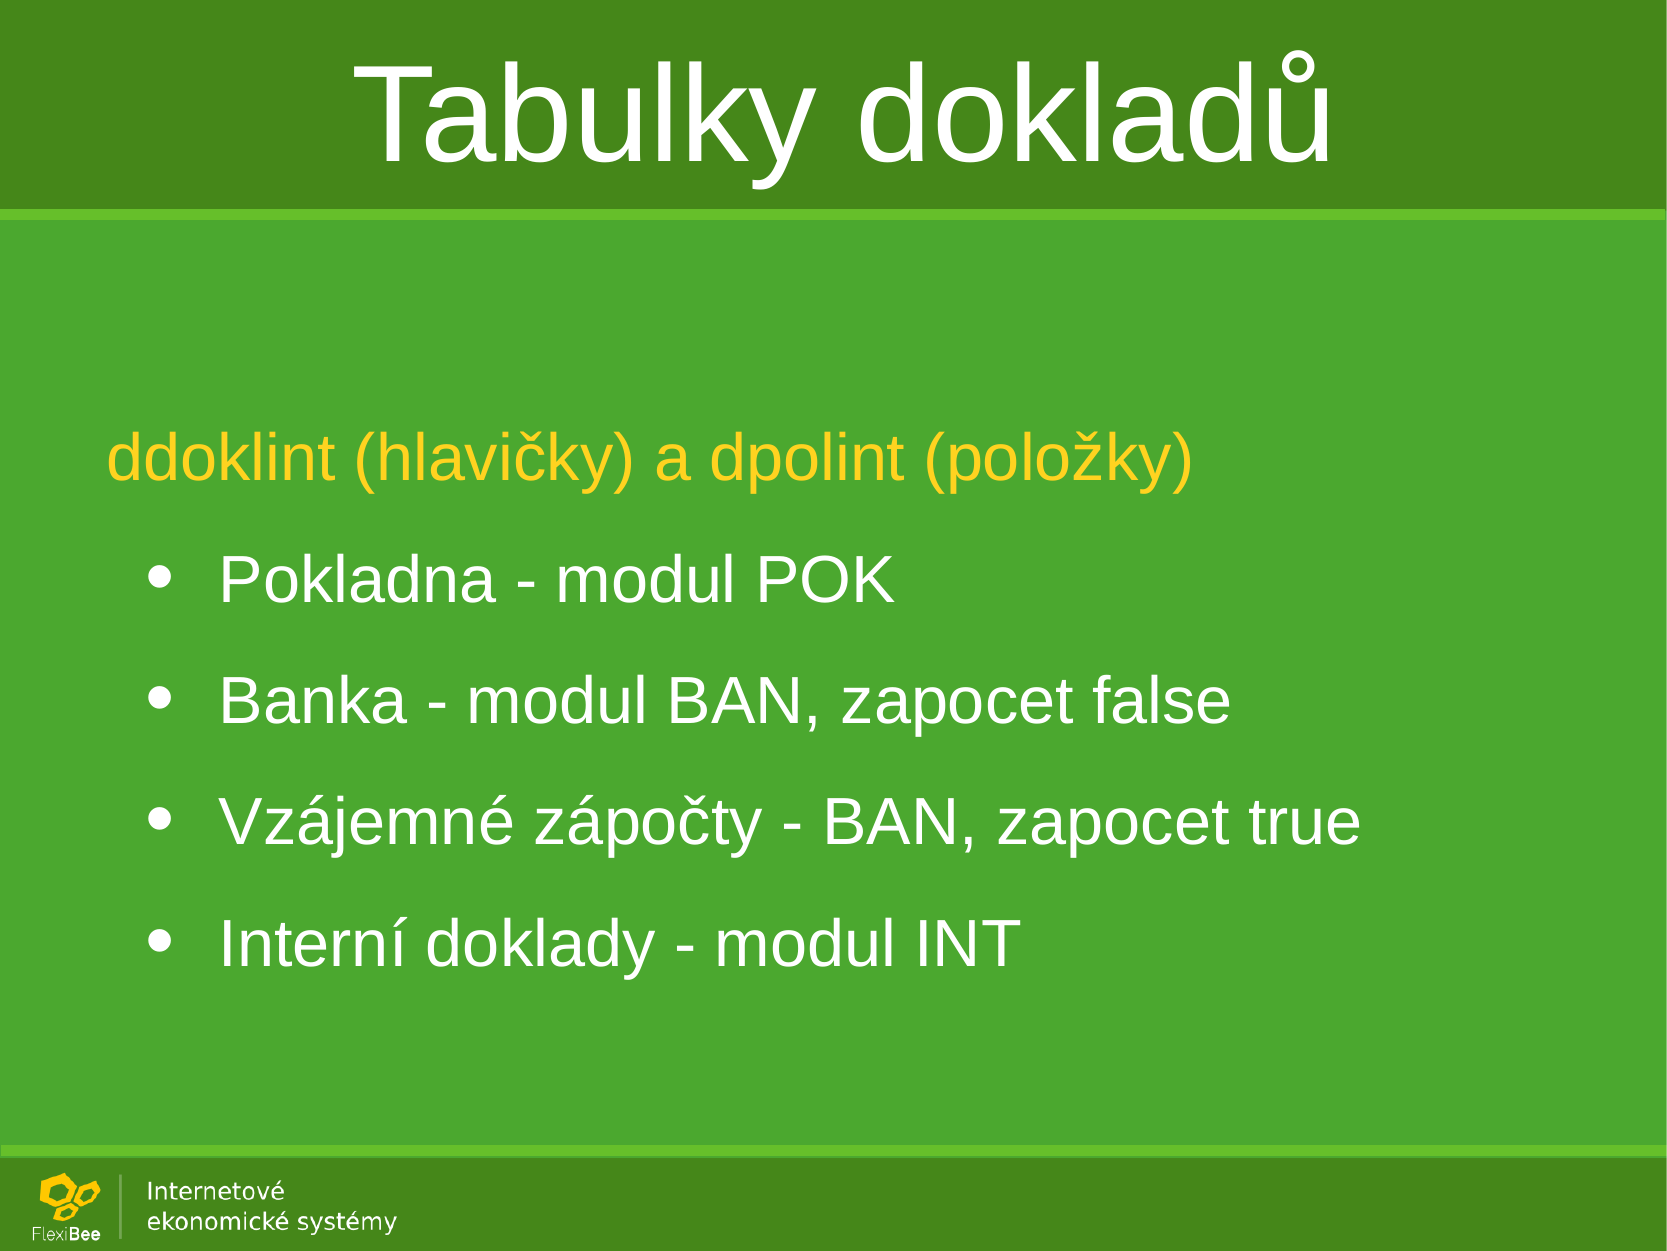

# Tabulky dokladů
ddoklint (hlavičky) a dpolint (položky)
Pokladna - modul POK
Banka - modul BAN, zapocet false
Vzájemné zápočty - BAN, zapocet true
Interní doklady - modul INT